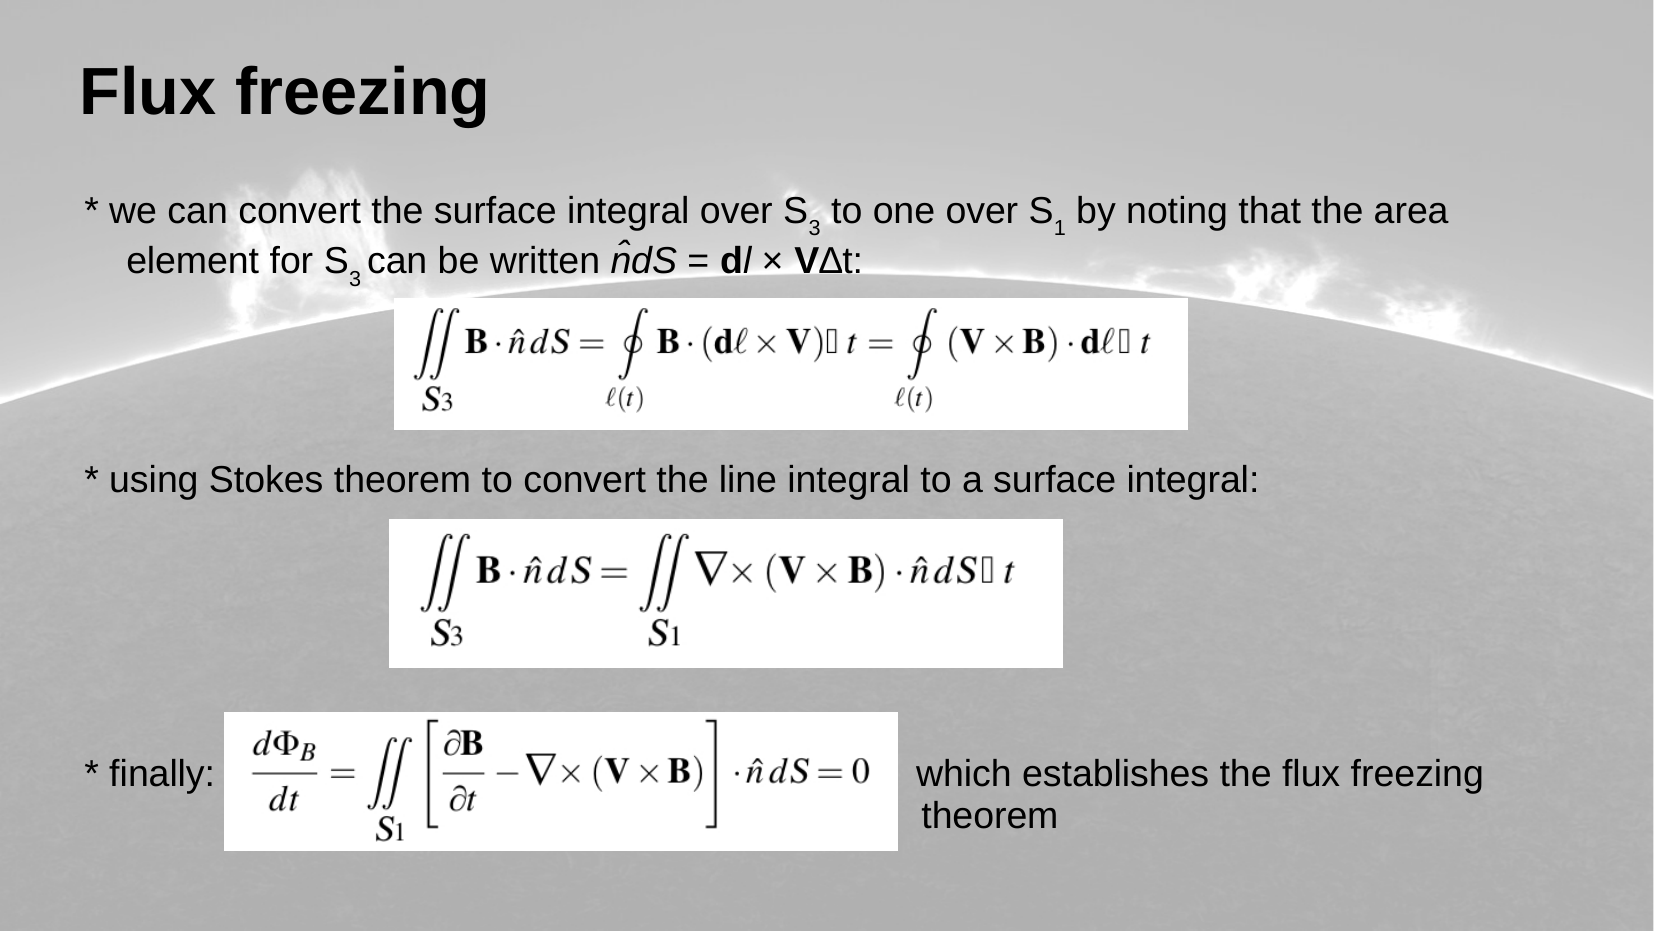

Flux freezing
* we can convert the surface integral over S3 to one over S1 by noting that the area
 element for S3 can be written n̂dS = dl × V∆t:
* using Stokes theorem to convert the line integral to a surface integral:
* finally: which establishes the flux freezing theorem